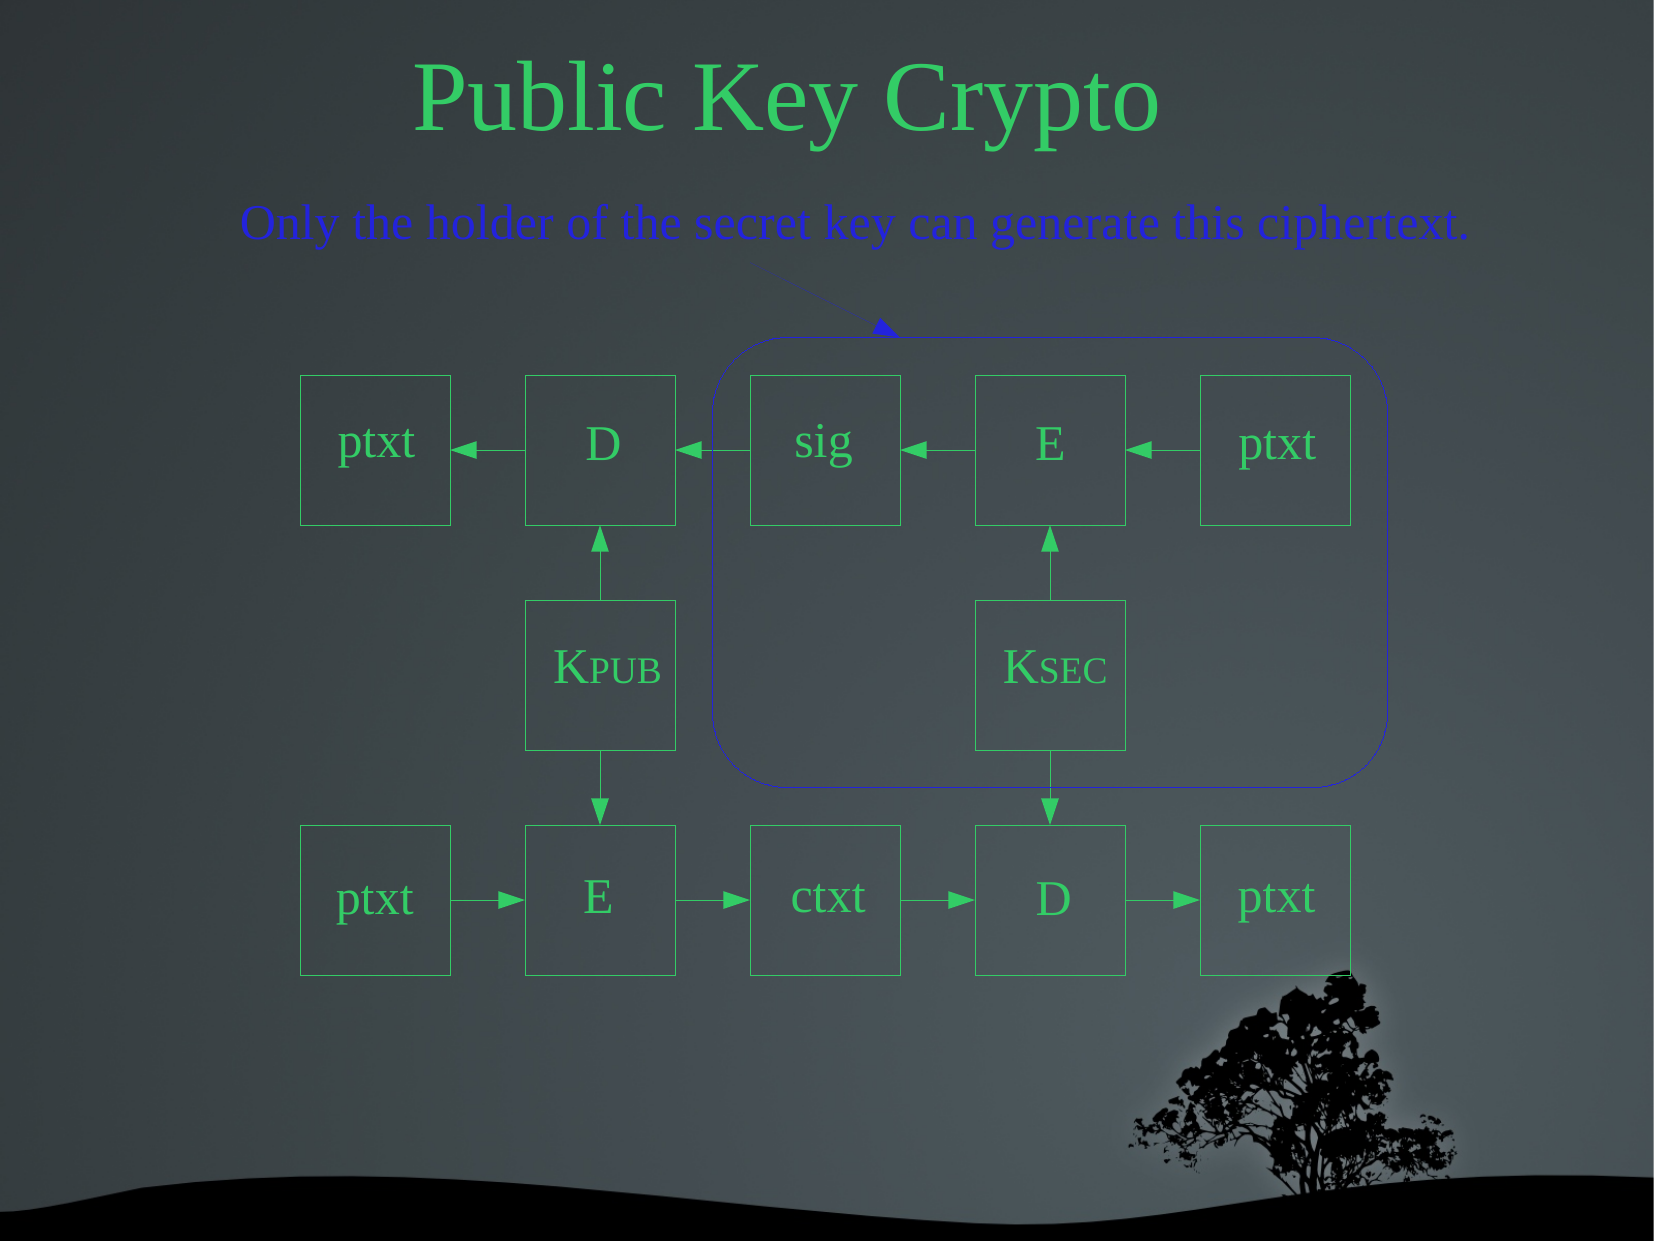

Public Key Crypto
Only the holder of the secret key can generate this ciphertext.
ptxt
sig
ptxt
E
D
KPUB
KSEC
ptxt
ctxt
E
ptxt
D